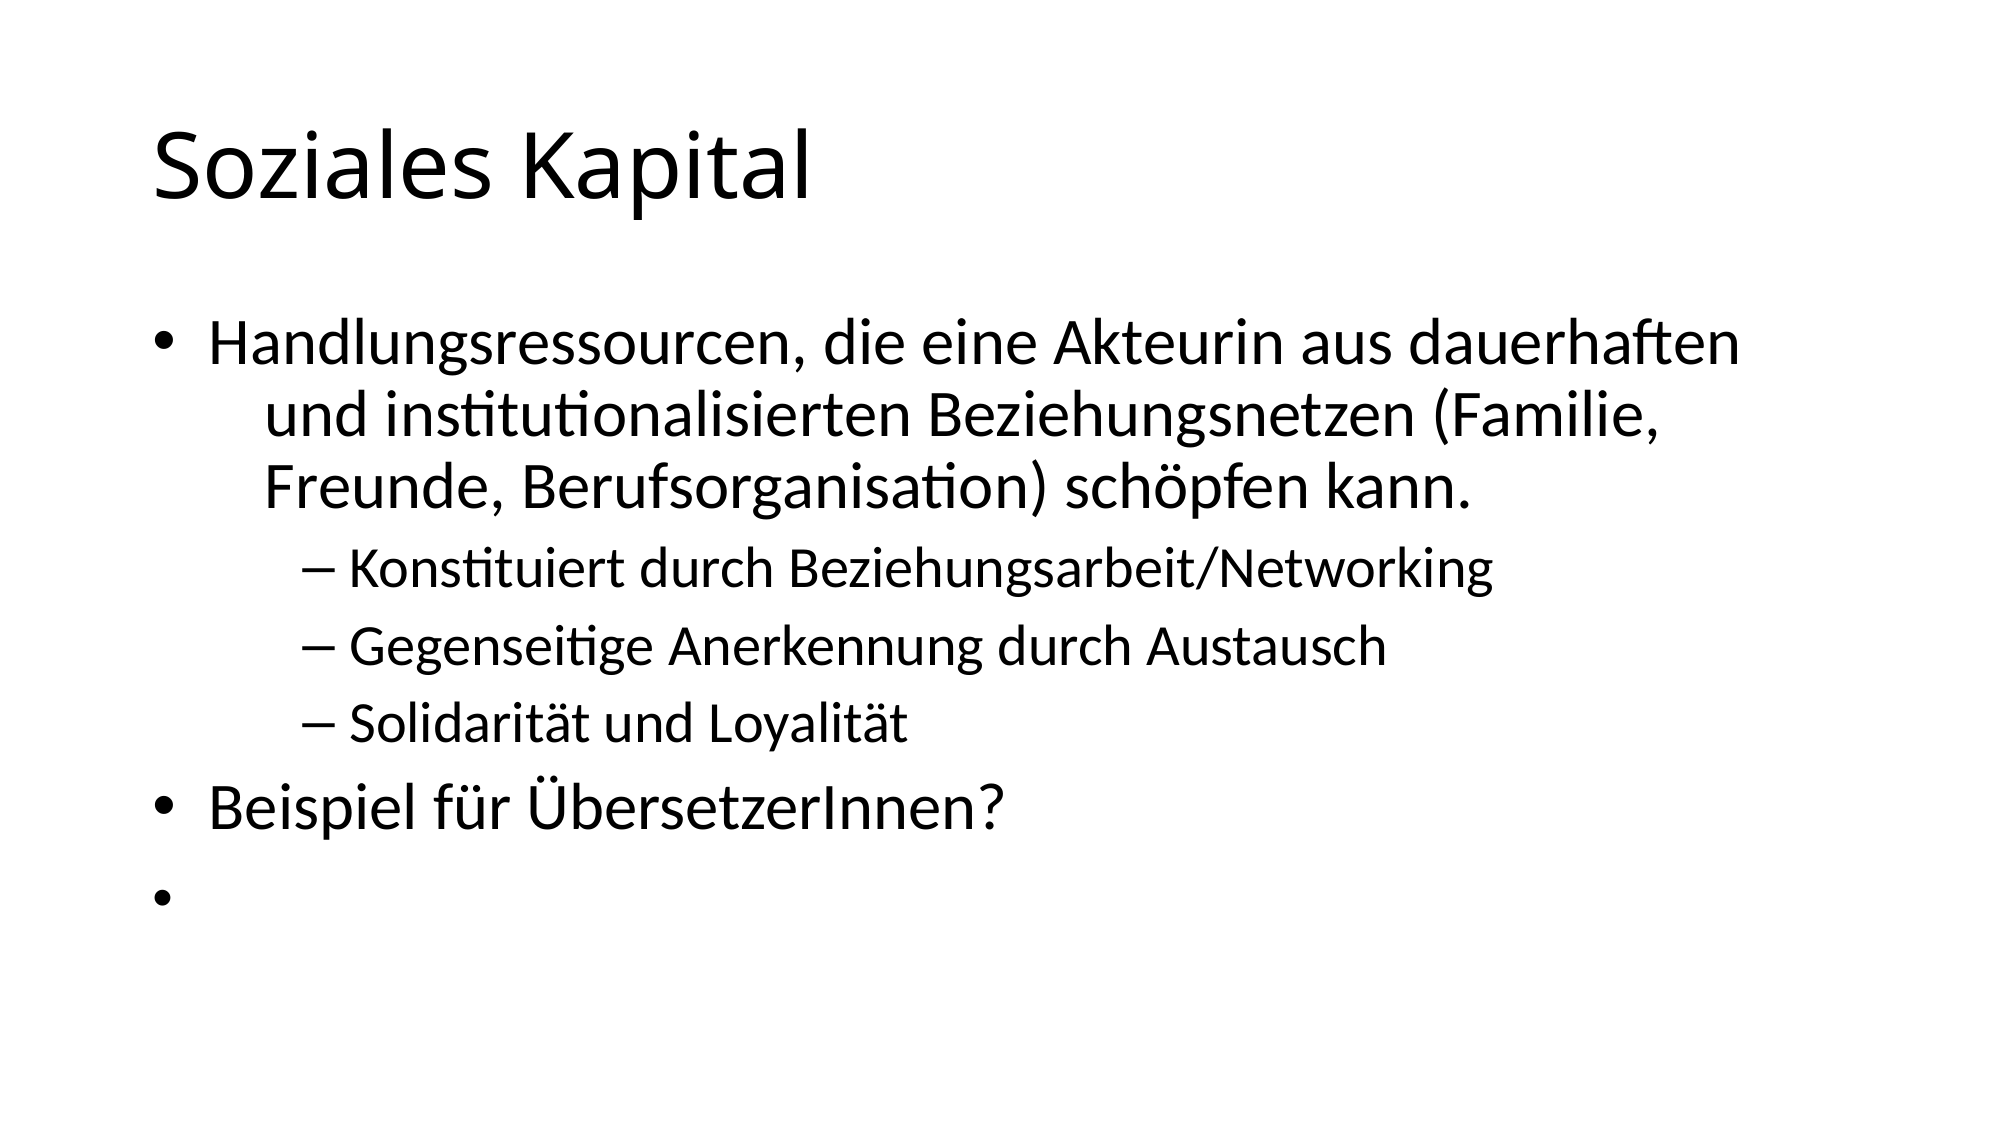

# Soziales Kapital
Handlungsressourcen, die eine Akteurin aus dauerhaften und institutionalisierten Beziehungsnetzen (Familie, Freunde, Berufsorganisation) schöpfen kann.
Konstituiert durch Beziehungsarbeit/Networking
Gegenseitige Anerkennung durch Austausch
Solidarität und Loyalität
Beispiel für ÜbersetzerInnen?